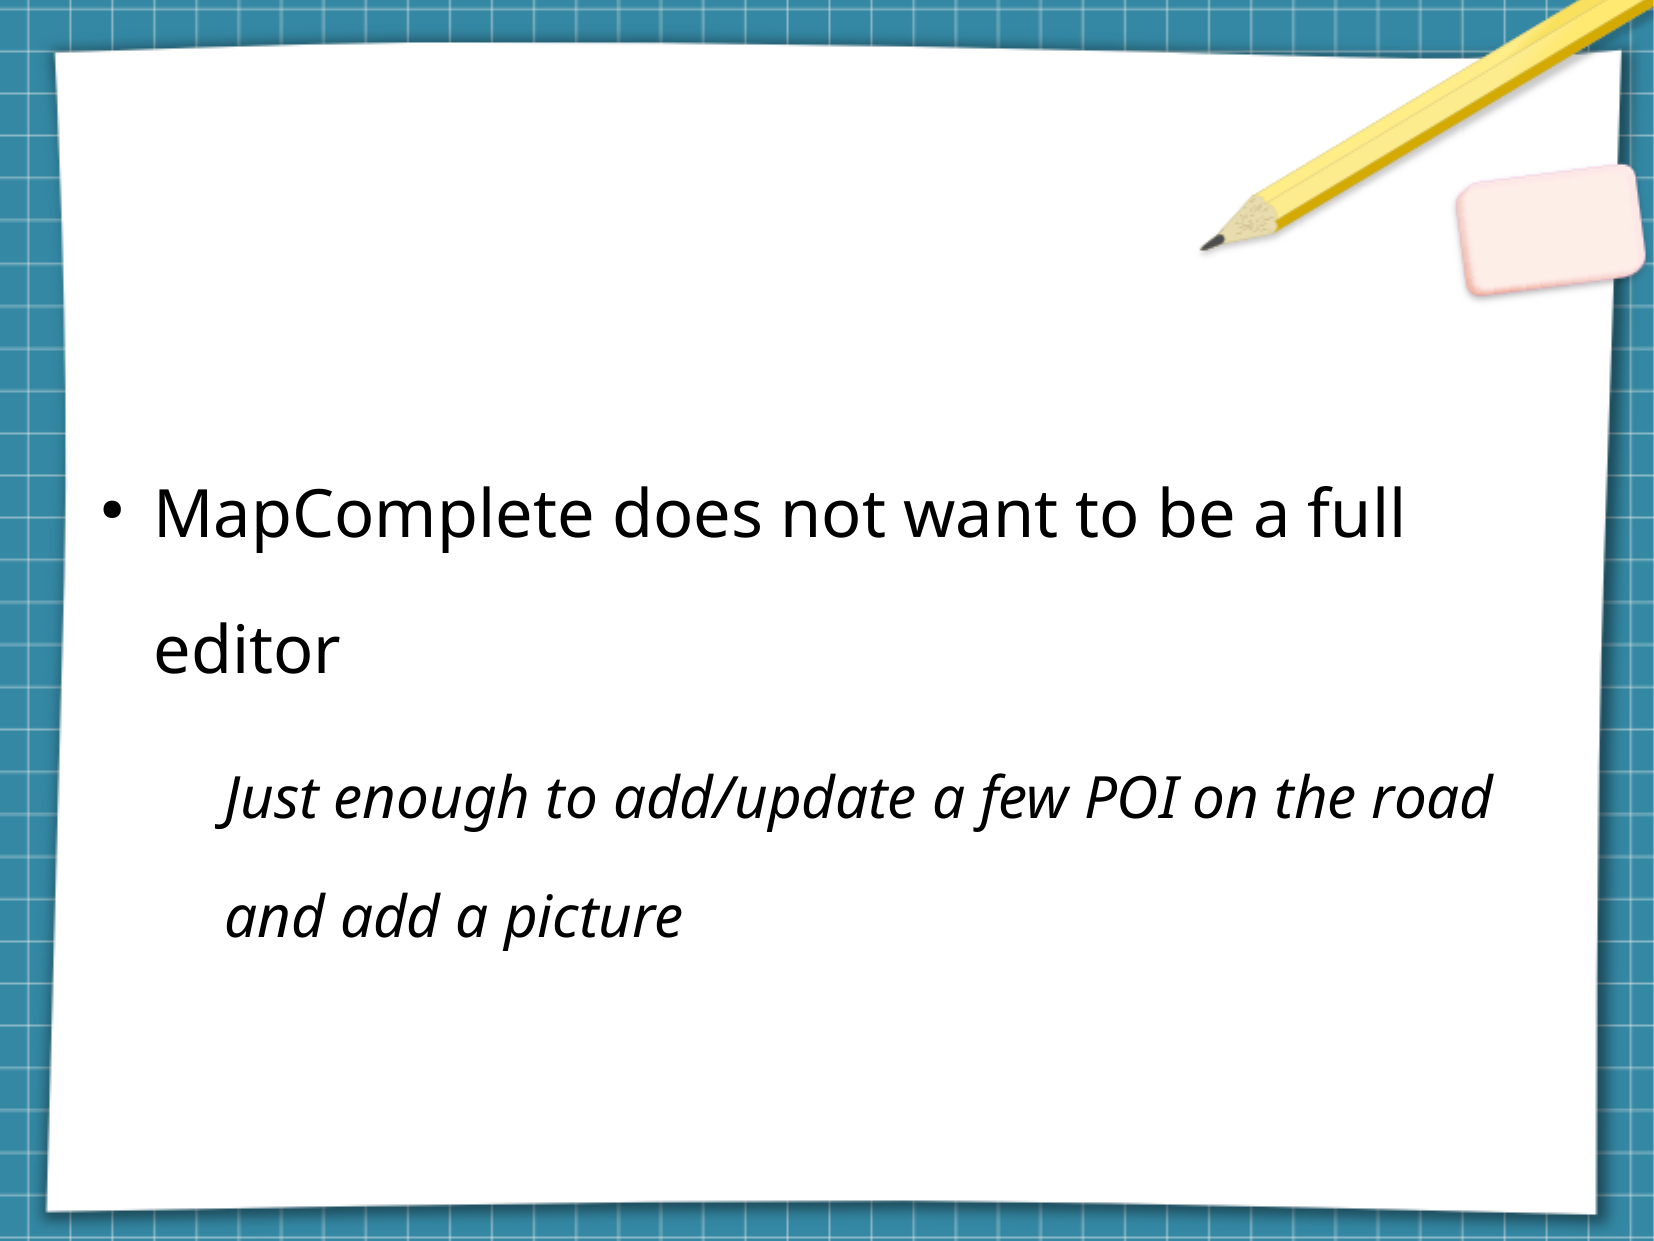

# MapComplete does not want to be a full editor
Just enough to add/update a few POI on the road and add a picture